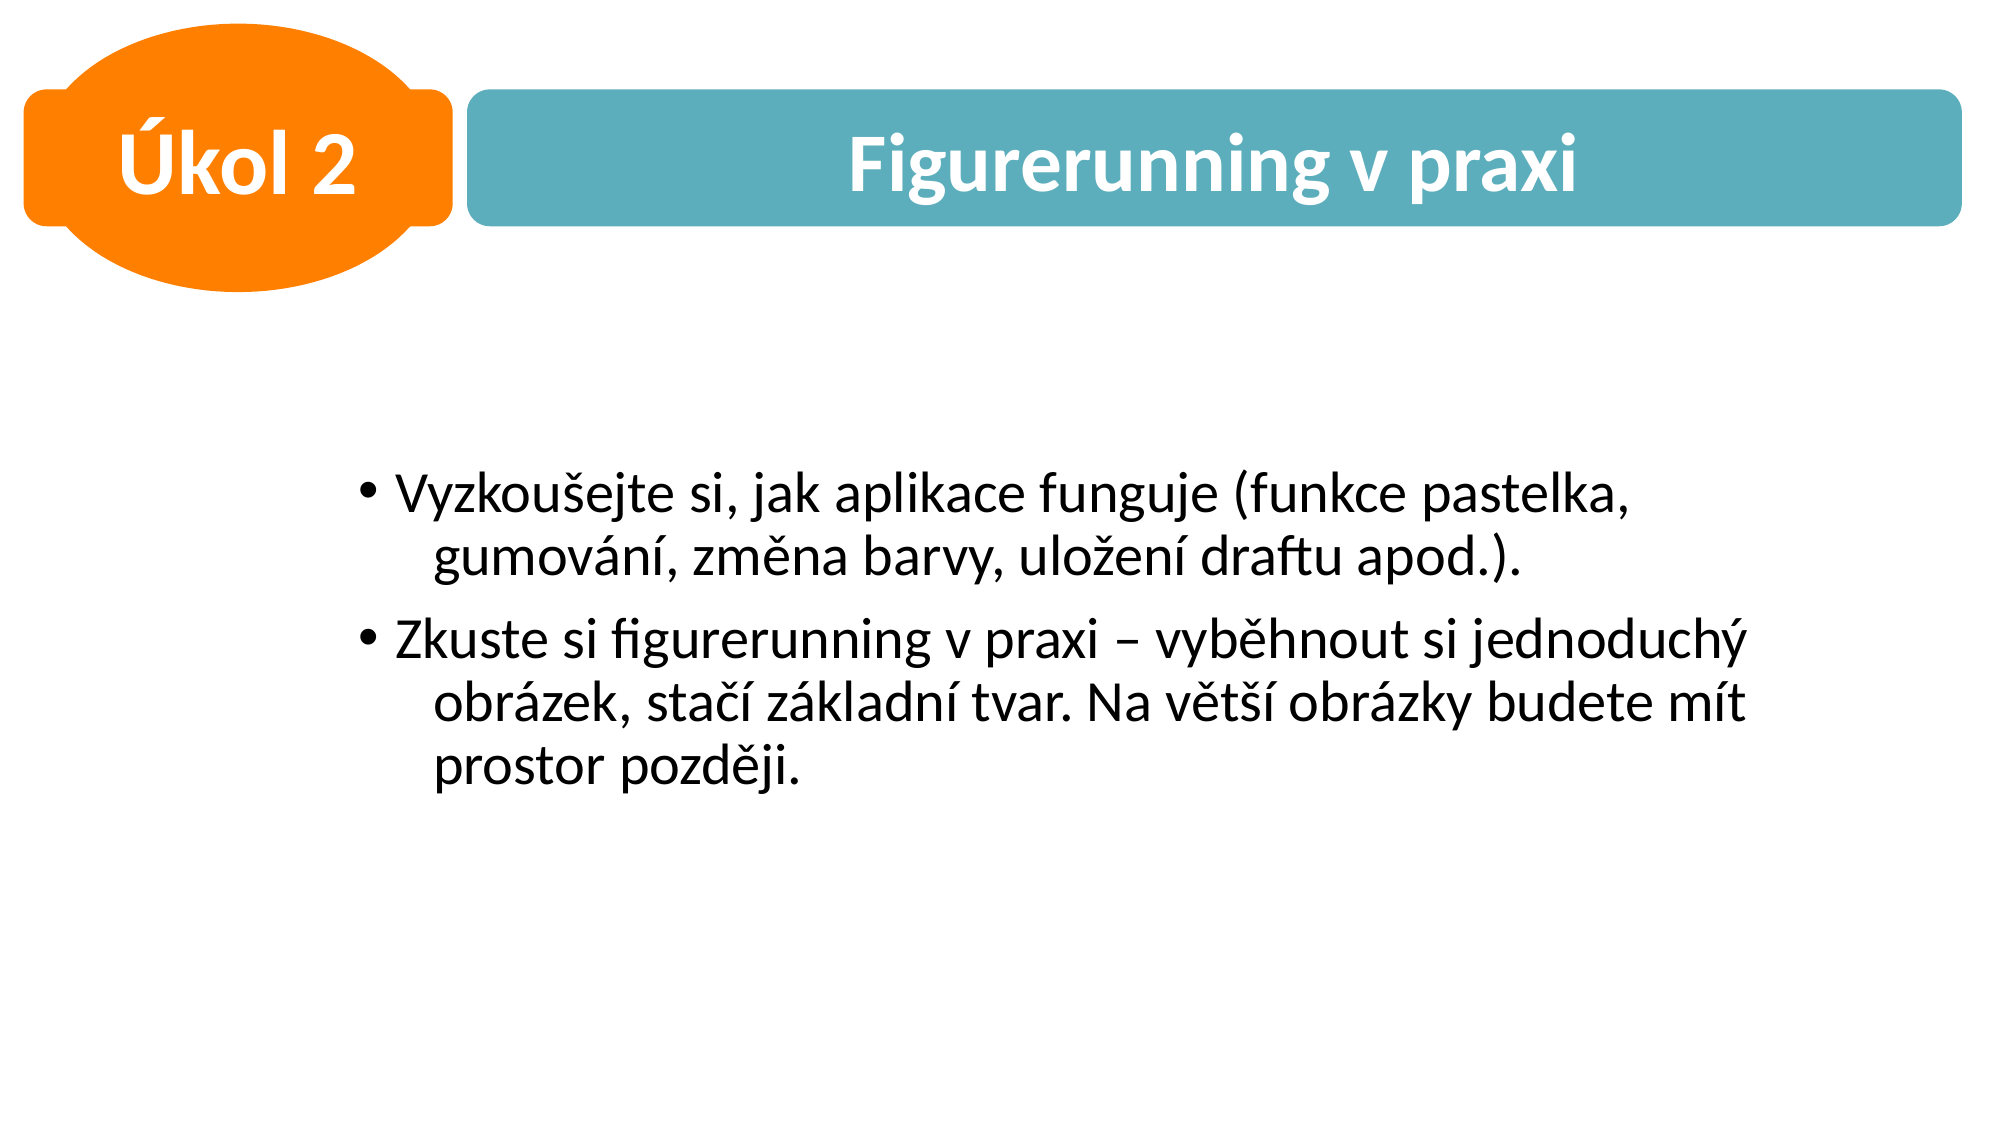

Úkol 2
Úkol č. 1
Figurerunning v praxi
# Vyzkoušejte si, jak aplikace funguje (funkce pastelka, gumování, změna barvy, uložení draftu apod.).
Zkuste si figurerunning v praxi – vyběhnout si jednoduchý obrázek, stačí základní tvar. Na větší obrázky budete mít prostor později.